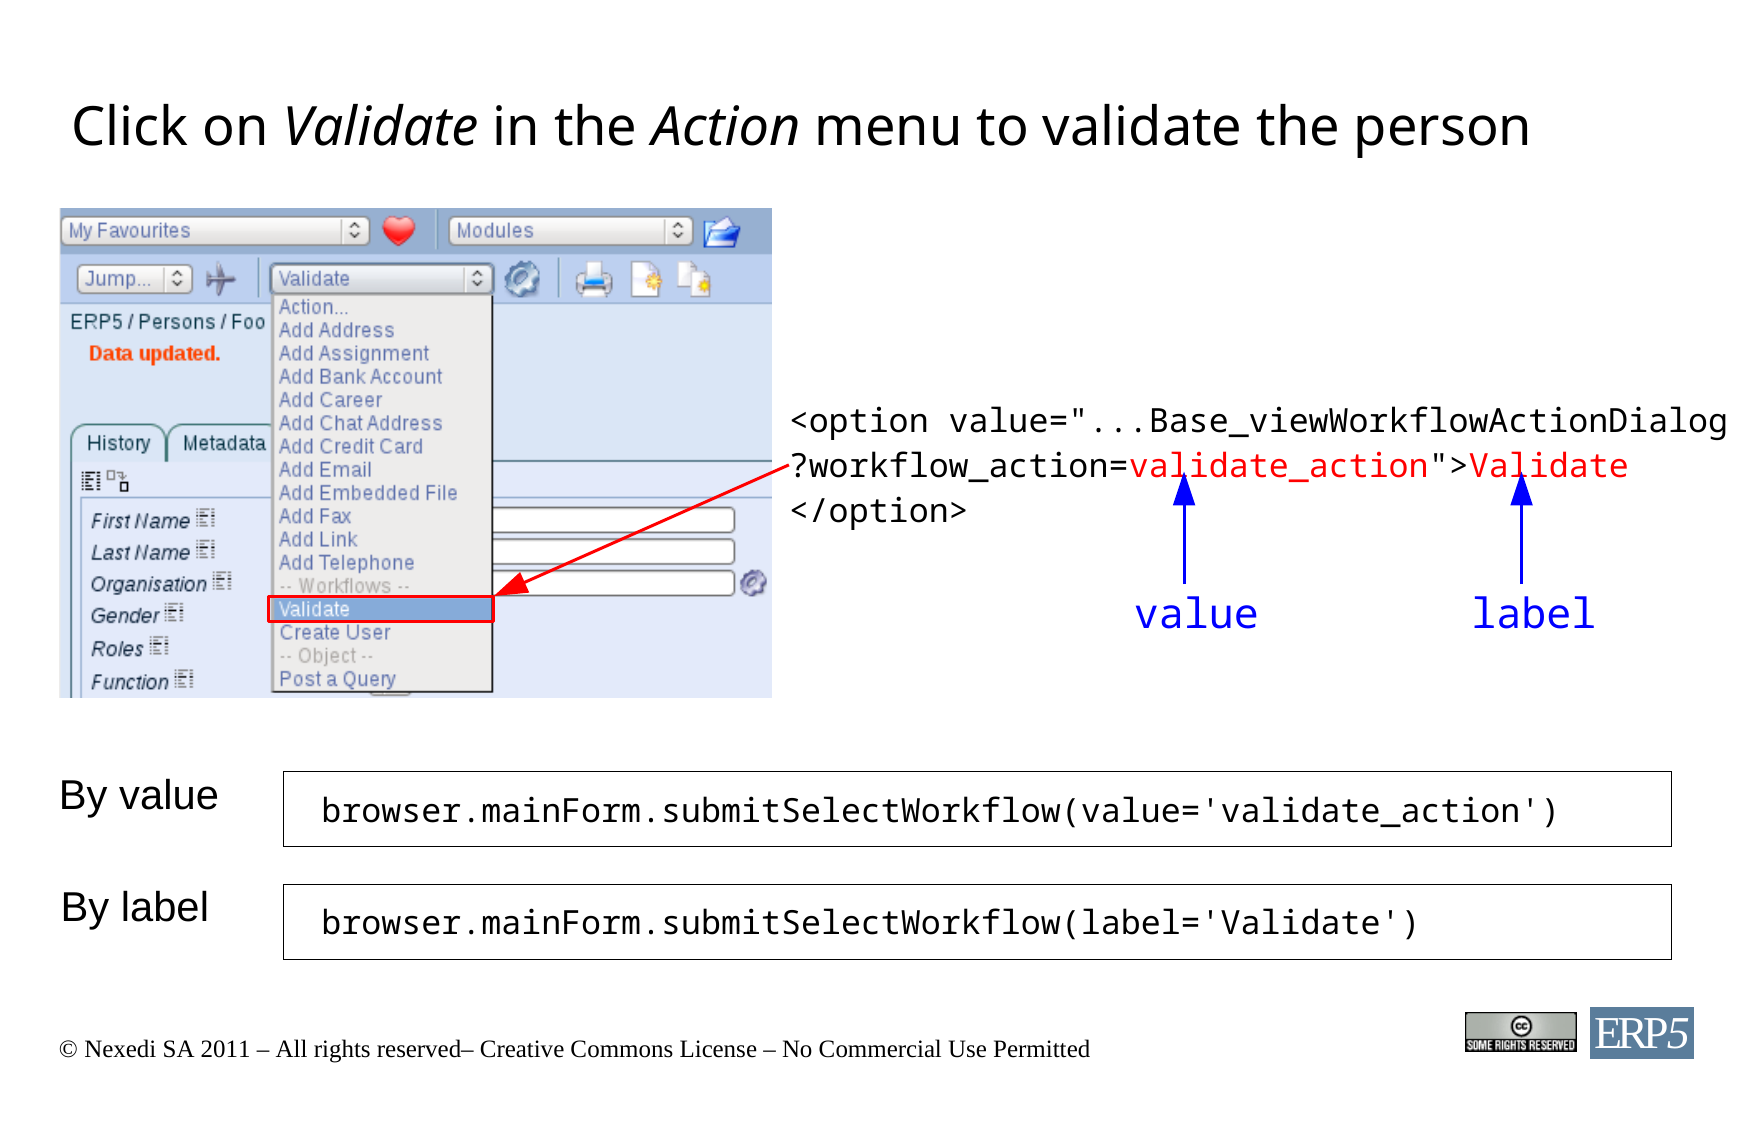

# Click on Validate in the Action menu to validate the person
<option value="...Base_viewWorkflowActionDialog
?workflow_action=validate_action">Validate
</option>
value
label
By value
browser.mainForm.submitSelectWorkflow(value='validate_action')
By label
browser.mainForm.submitSelectWorkflow(label='Validate')